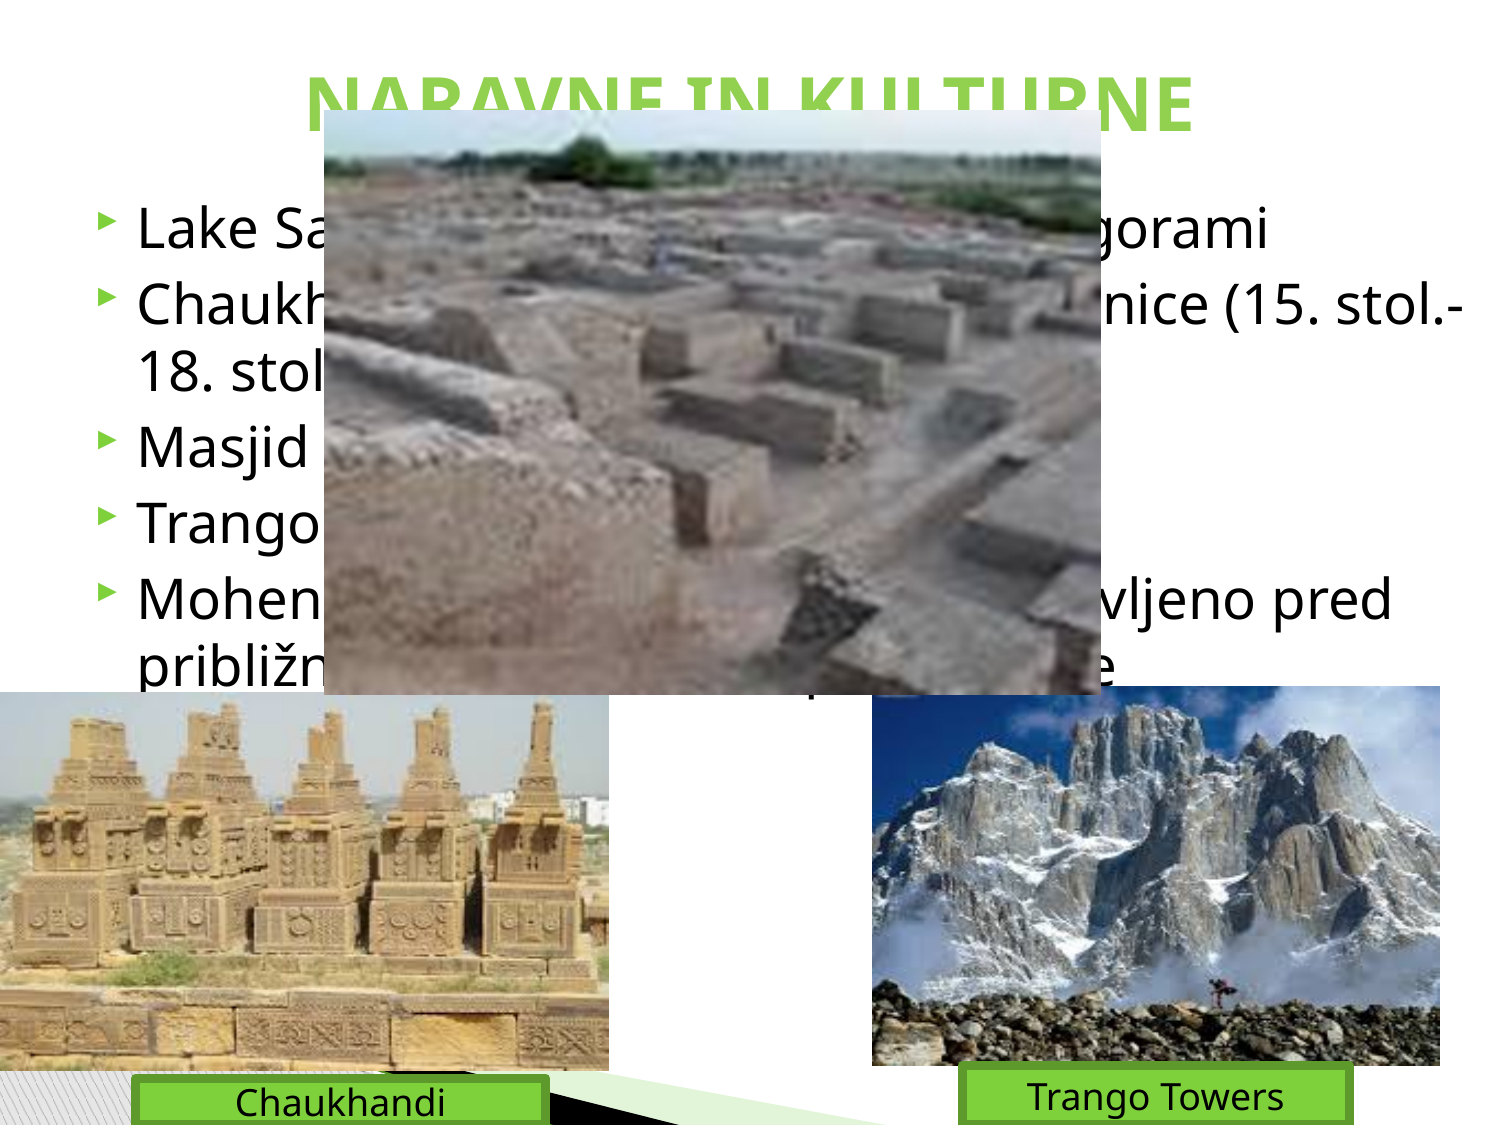

NARAVNE IN KULTURNE ZNAMENITOSTI
# Lake Saiful Muluk- jezero, obdano z gorami
Chaukhandi grobnice- islamske grobnice (15. stol.- 18. stol.)
Masjid e Tooba- mošeja
Trango Towers- naravni skalni stolp
Mohendžo-daro: staro mesto,ustanovljeno pred približno 4500 leti, veliko pokopališče
Trango Towers
Chaukhandi